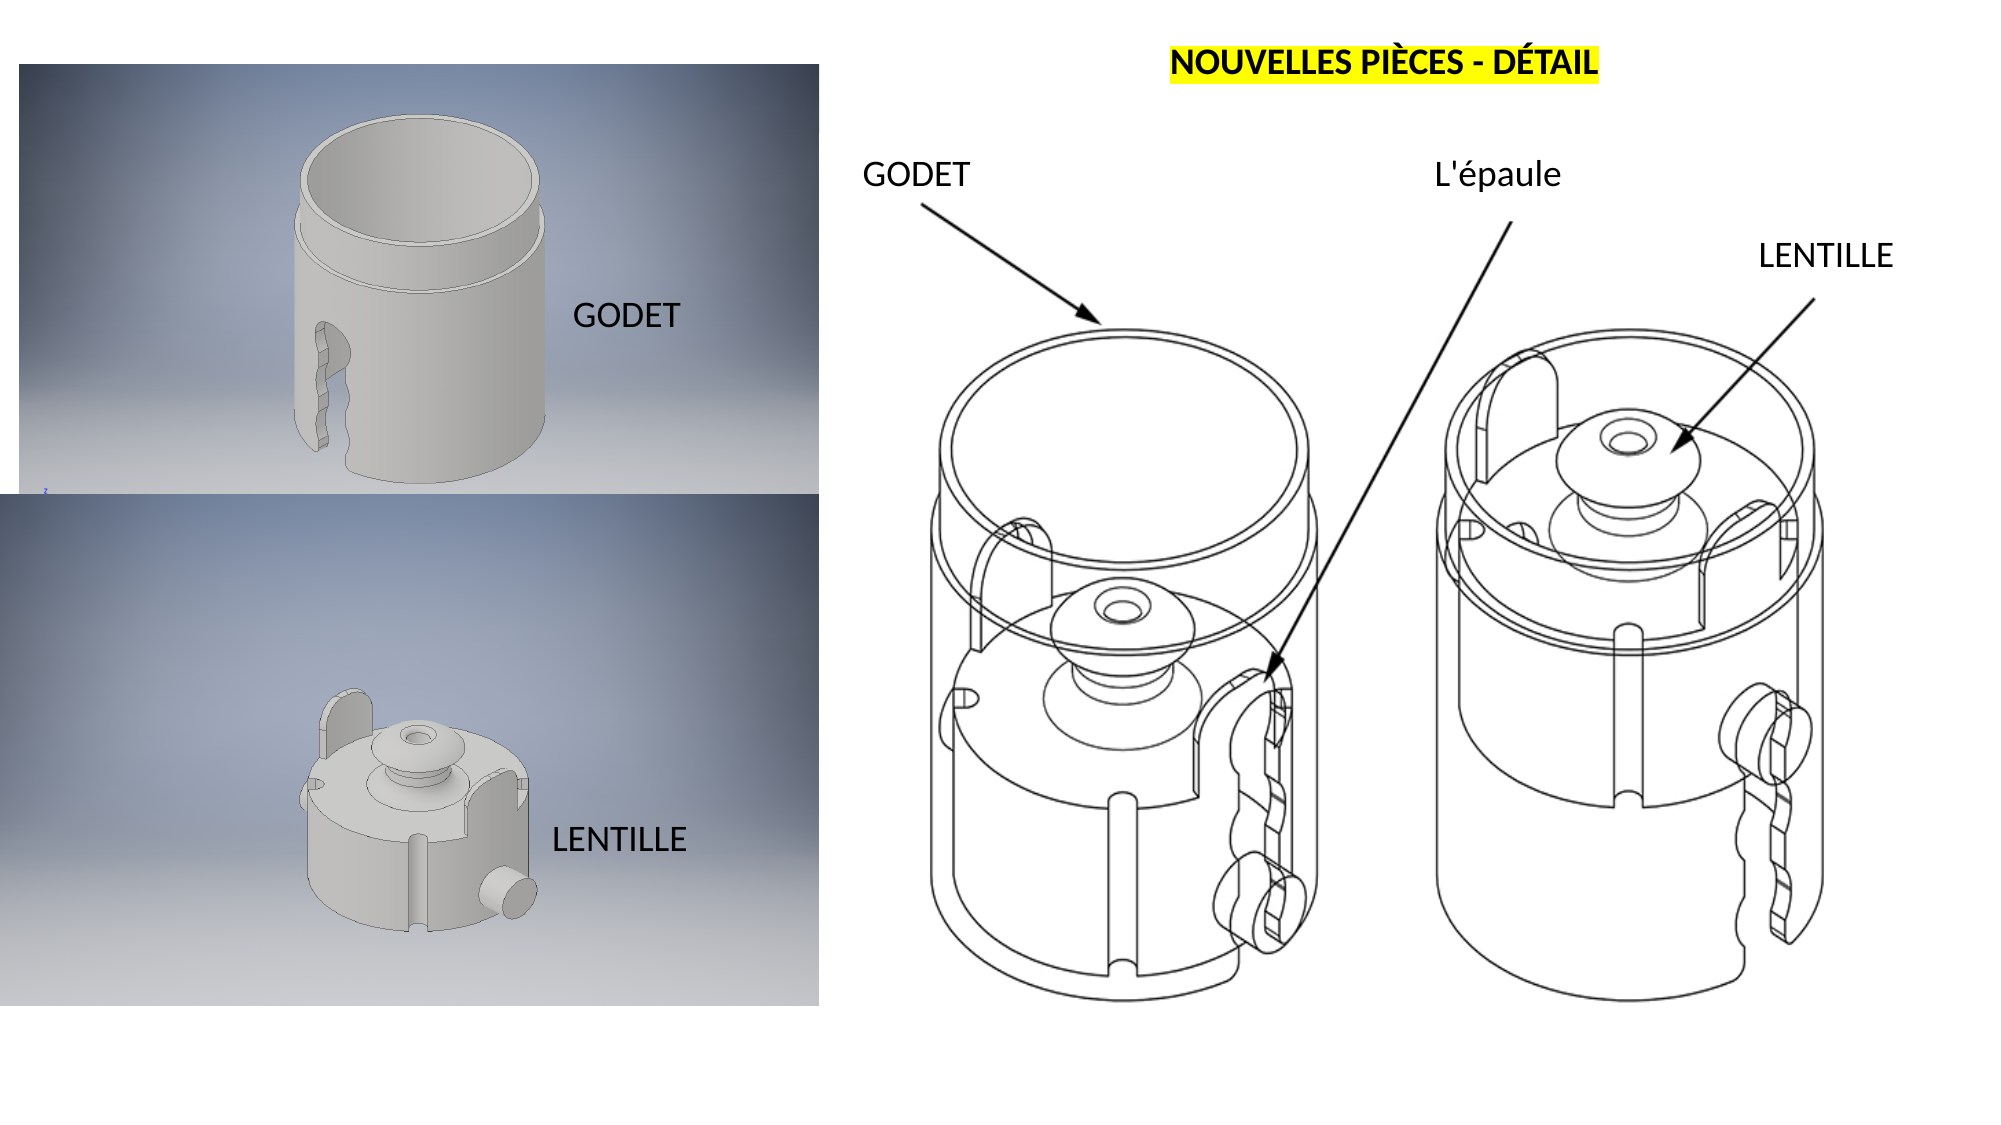

NOUVELLES PIÈCES - DÉTAIL
 GODET
 L'épaule
LENTILLE
 GODET
LENTILLE